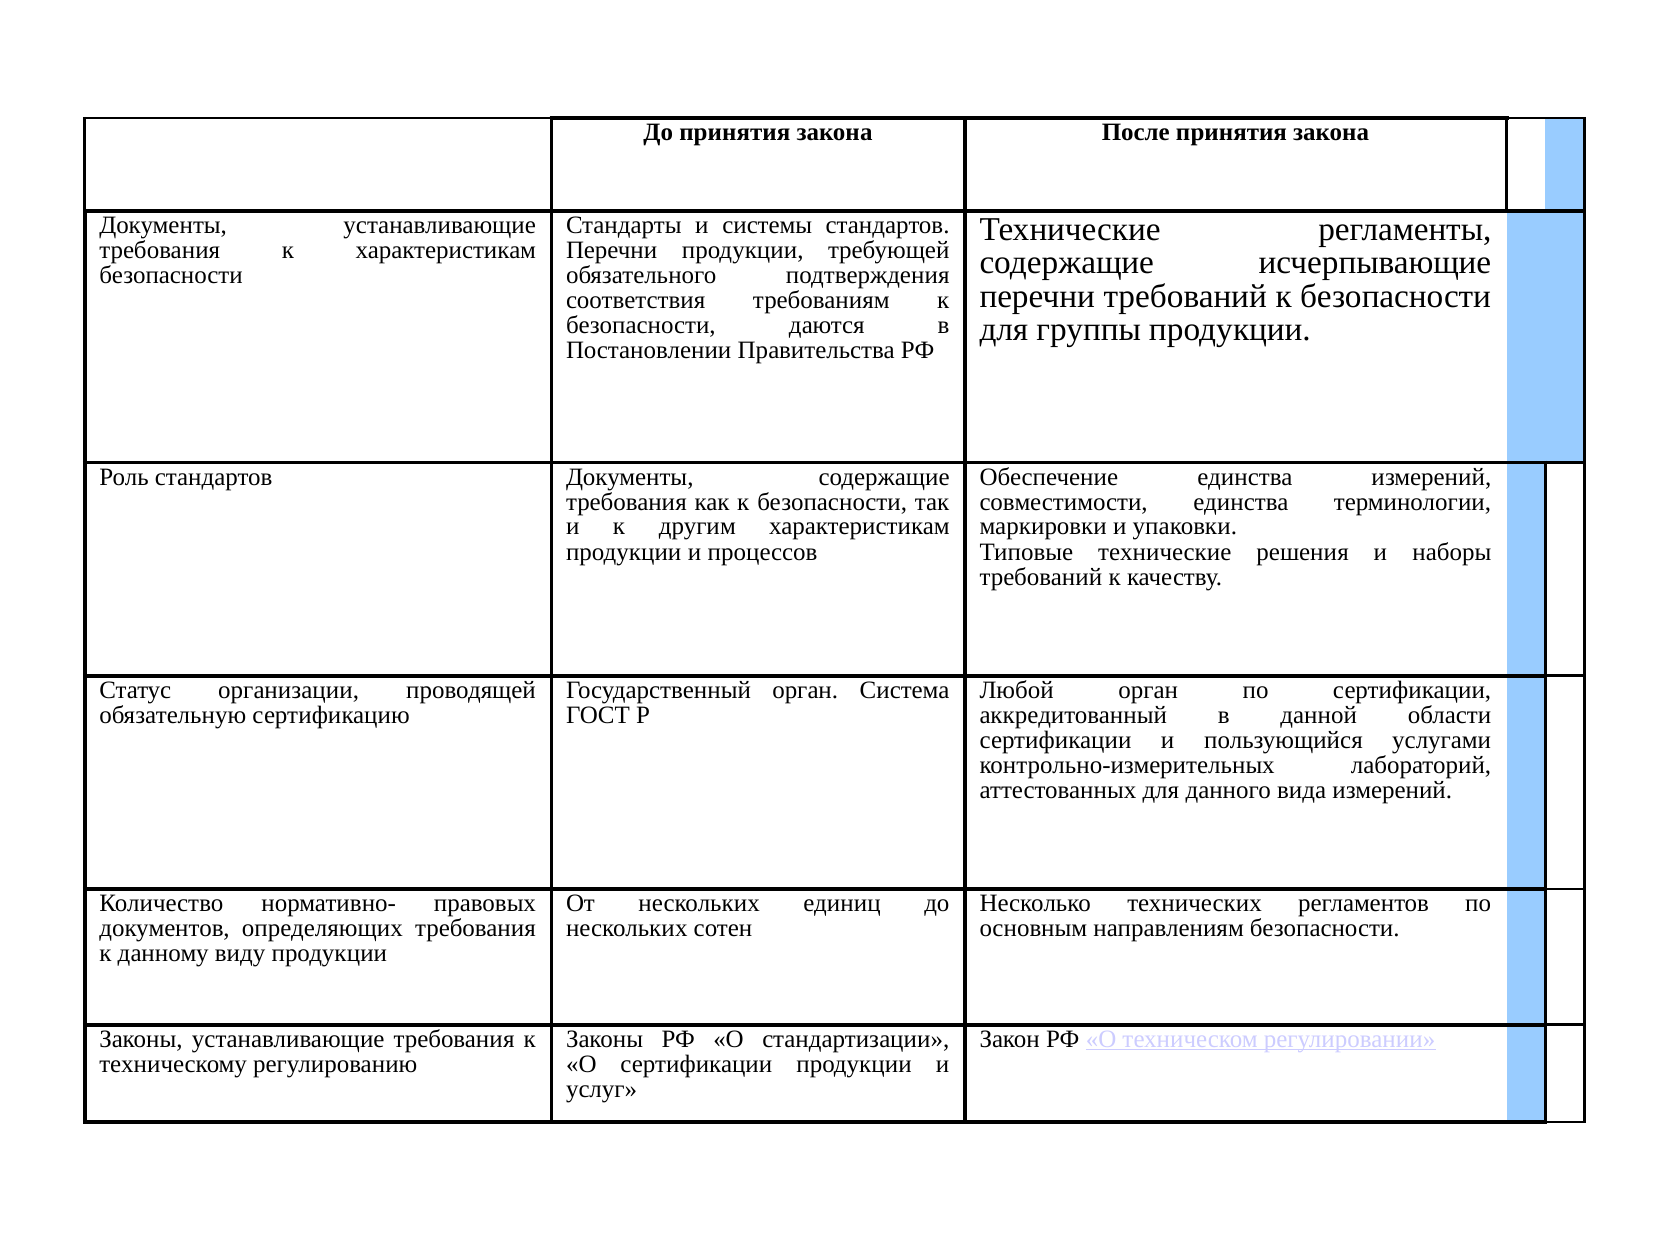

| | До принятия закона | После принятия закона | | |
| --- | --- | --- | --- | --- |
| Документы, устанавливающие требования к характеристикам безопасности | Стандарты и системы стандартов. Перечни продукции, требующей обязательного подтверждения соответствия требованиям к безопасности, даются в Постановлении Правительства РФ | Технические регламенты, содержащие исчерпывающие перечни требований к безопасности для группы продукции. | | |
| Роль стандартов | Документы, содержащие требования как к безопасности, так и к другим характеристикам продукции и процессов | Обеспечение единства измерений, совместимости, единства терминологии, маркировки и упаковки. Типовые технические решения и наборы требований к качеству. | | |
| Статус организации, проводящей обязательную сертификацию | Государственный орган. Система ГОСТ Р | Любой орган по сертификации, аккредитованный в данной области сертификации и пользующийся услугами контрольно-измерительных лабораторий, аттестованных для данного вида измерений. | | |
| Количество нормативно- правовых документов, определяющих требования к данному виду продукции | От нескольких единиц до нескольких сотен | Несколько технических регламентов по основным направлениям безопасности. | | |
| Законы, устанавливающие требования к техническому регулированию | Законы РФ «О стандартизации», «О сертификации продукции и услуг» | Закон РФ «О техническом регулировании» | | |